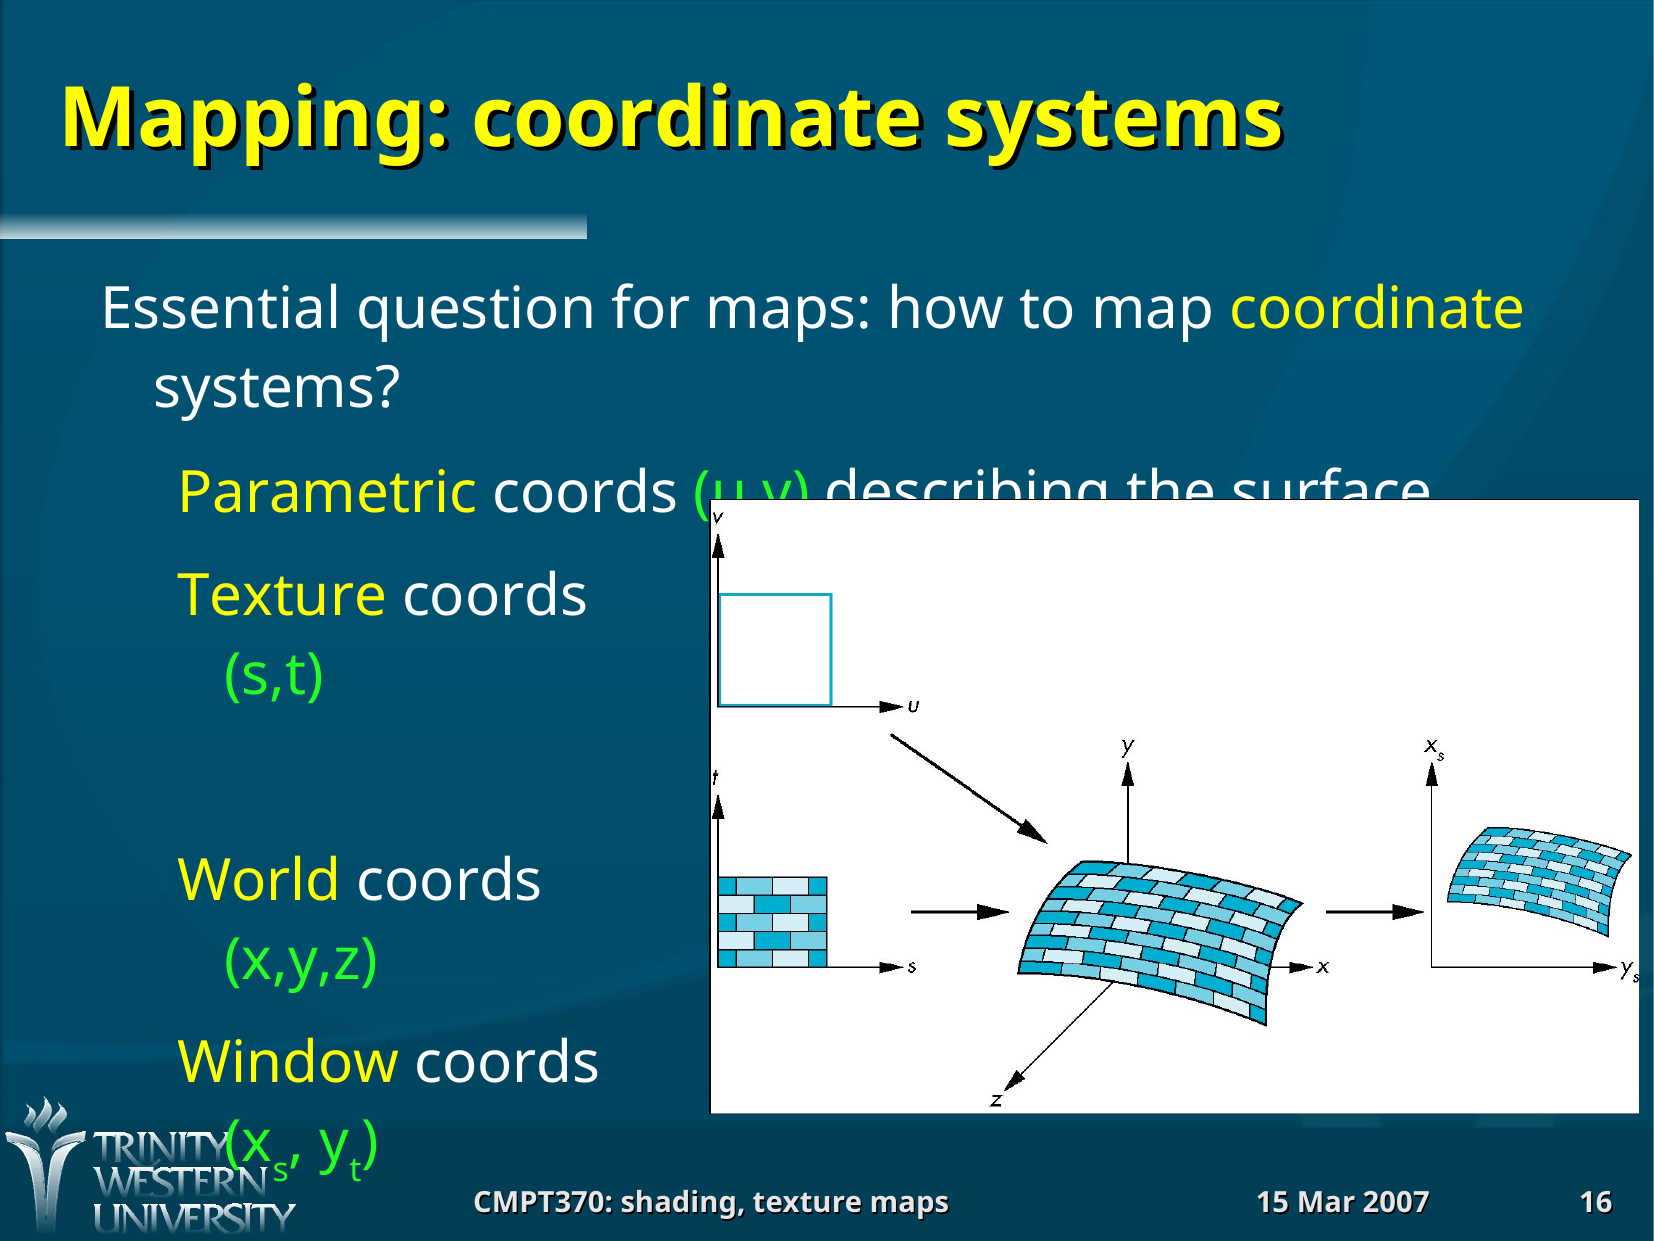

# Mapping: coordinate systems
Essential question for maps: how to map coordinate systems?
Parametric coords (u,v) describing the surface
Texture coords
(s,t)
World coords
(x,y,z)
Window coords
(xs, yt)
CMPT370: shading, texture maps
15 Mar 2007
16